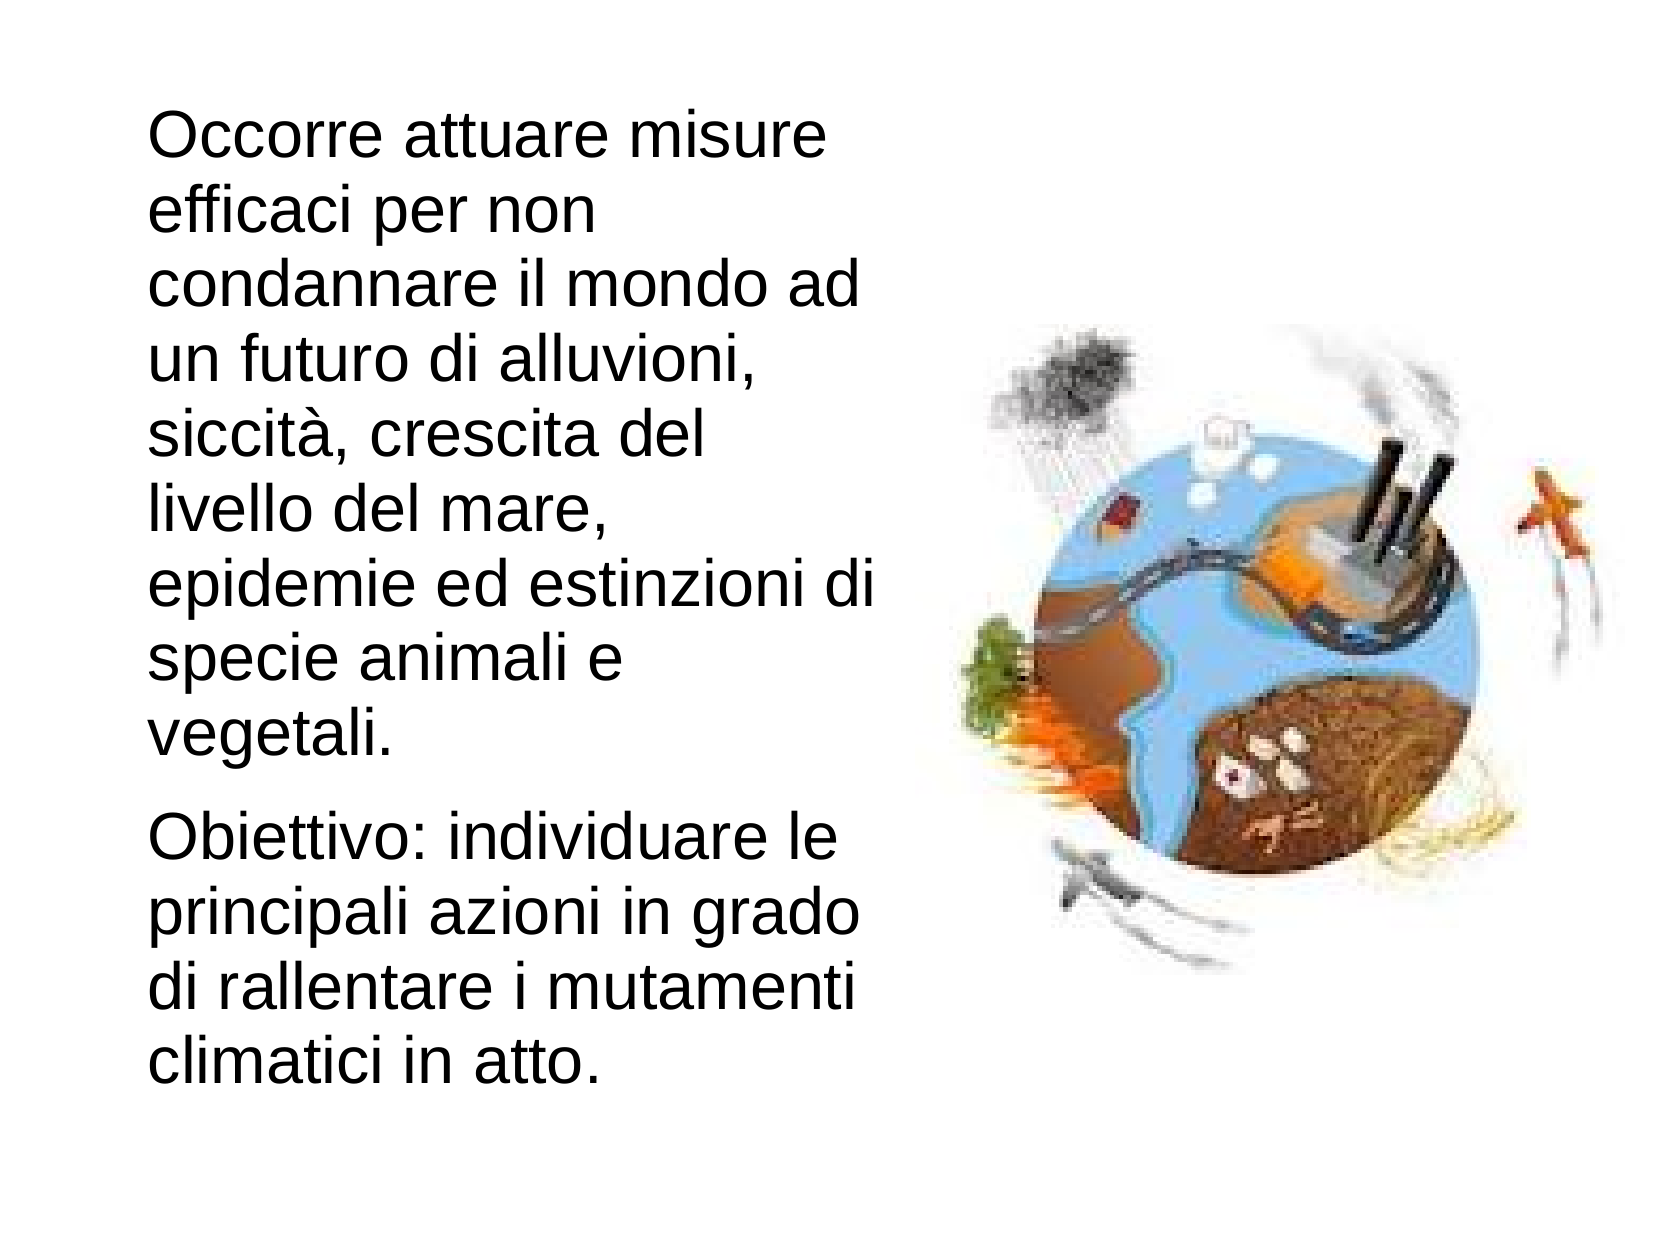

# Occorre attuare misure efficaci per non condannare il mondo ad un futuro di alluvioni, siccità, crescita del livello del mare, epidemie ed estinzioni di specie animali e vegetali.
Obiettivo: individuare le principali azioni in grado di rallentare i mutamenti climatici in atto.